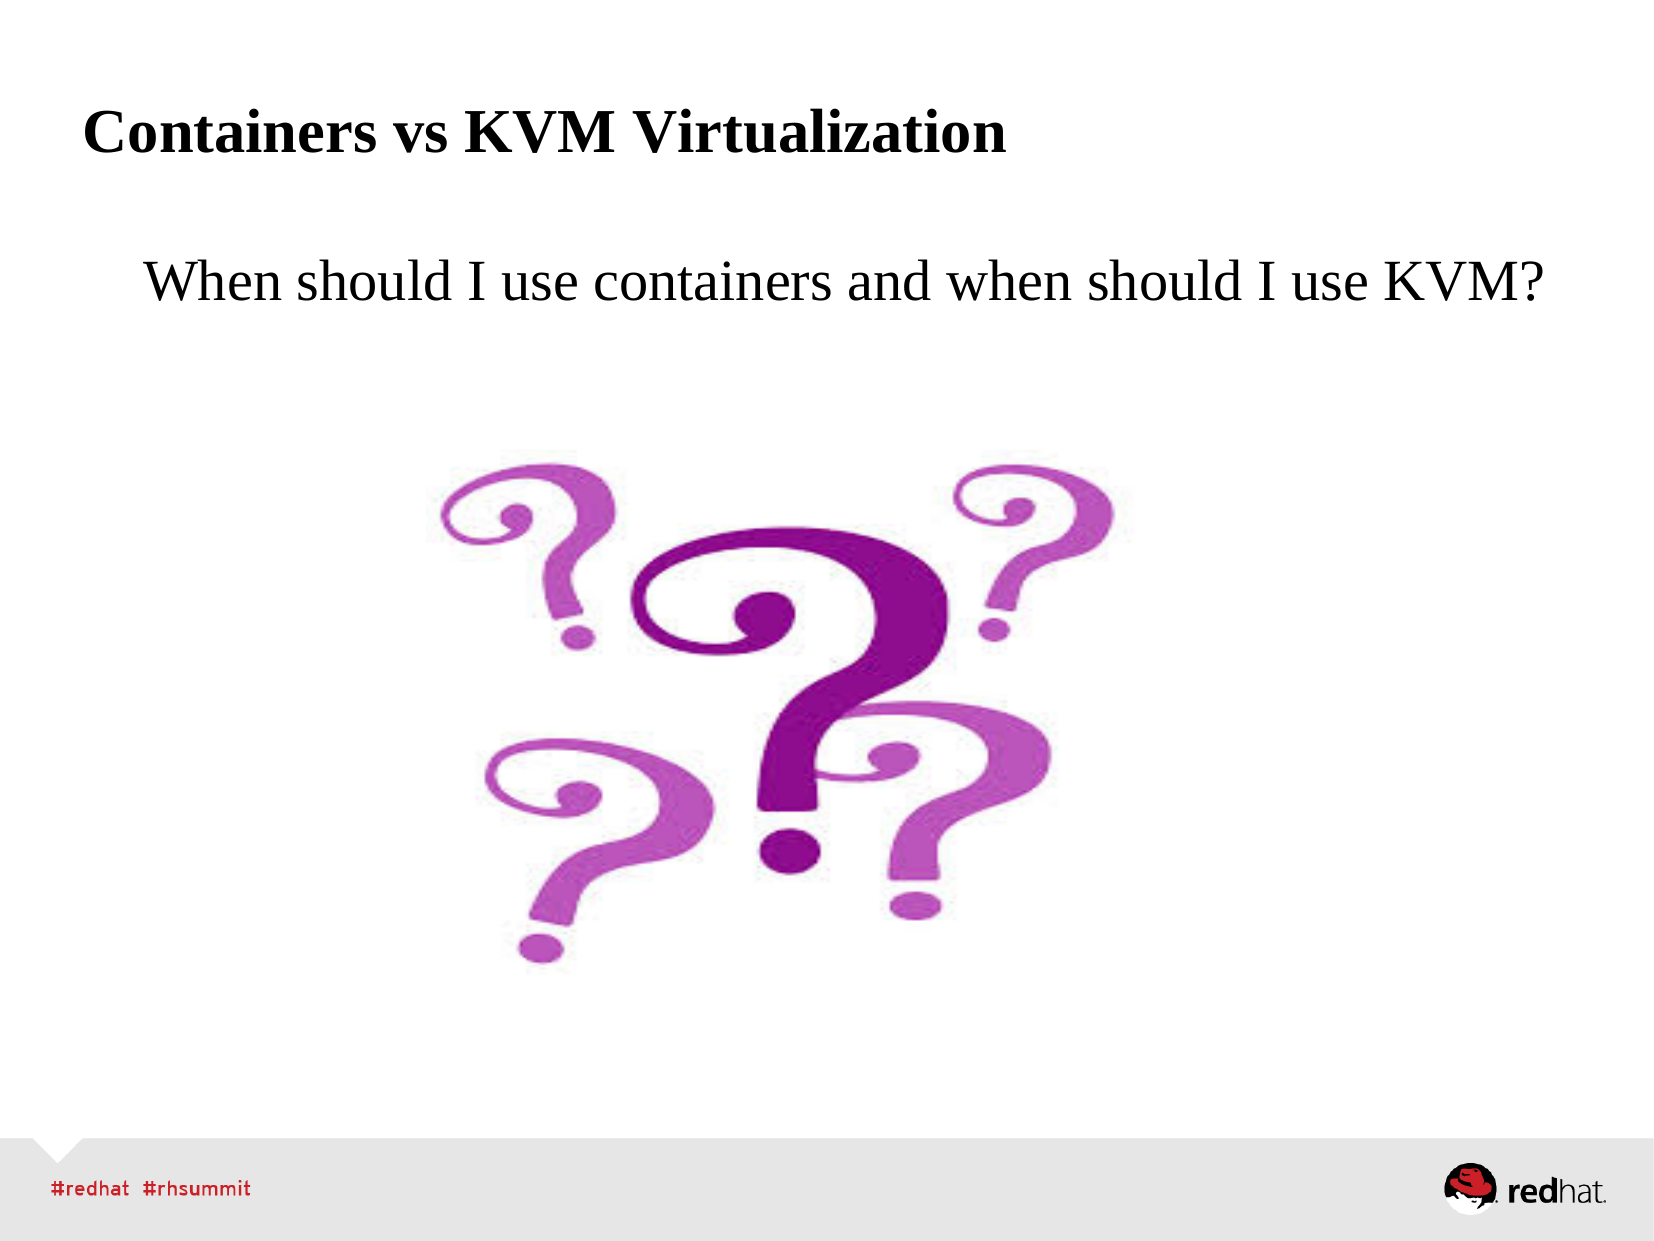

# Containers vs KVM Virtualization
When should I use containers and when should I use KVM?